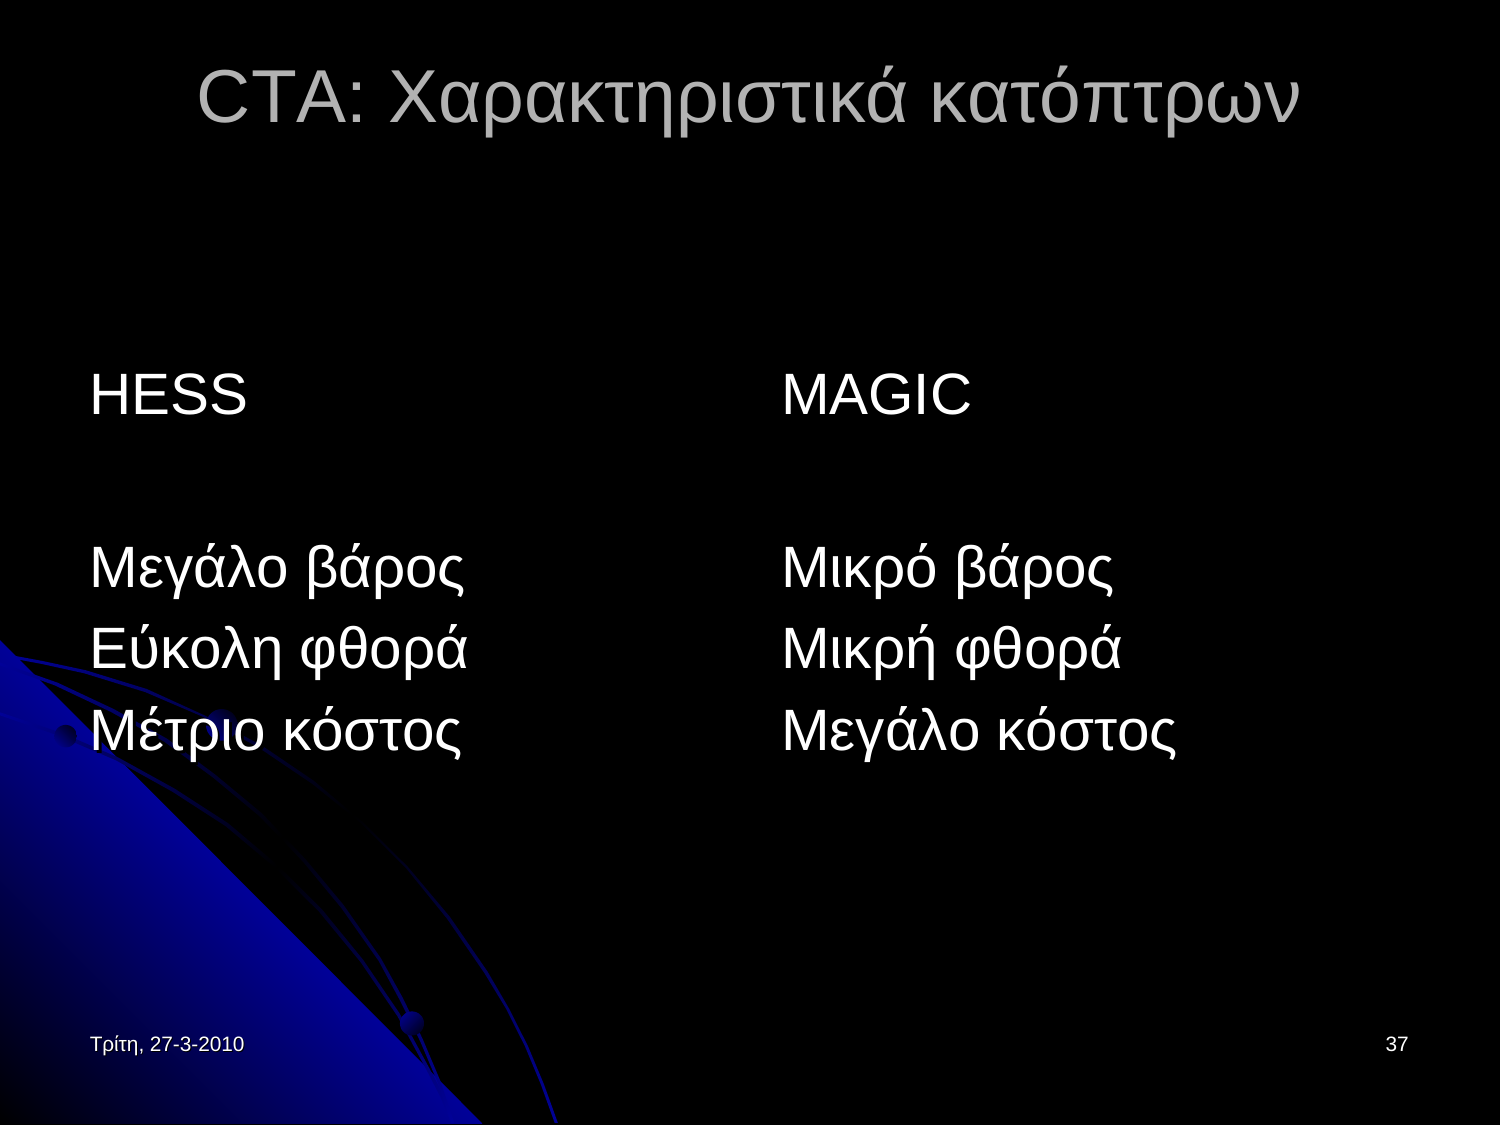

# CTA: Χαρακτηριστικά κατόπτρων
HESS
Μεγάλο βάρος
Εύκολη φθορά
Μέτριο κόστος
MAGIC
Μικρό βάρος
Μικρή φθορά
Μεγάλο κόστος
Τρίτη, 27-3-2010
37